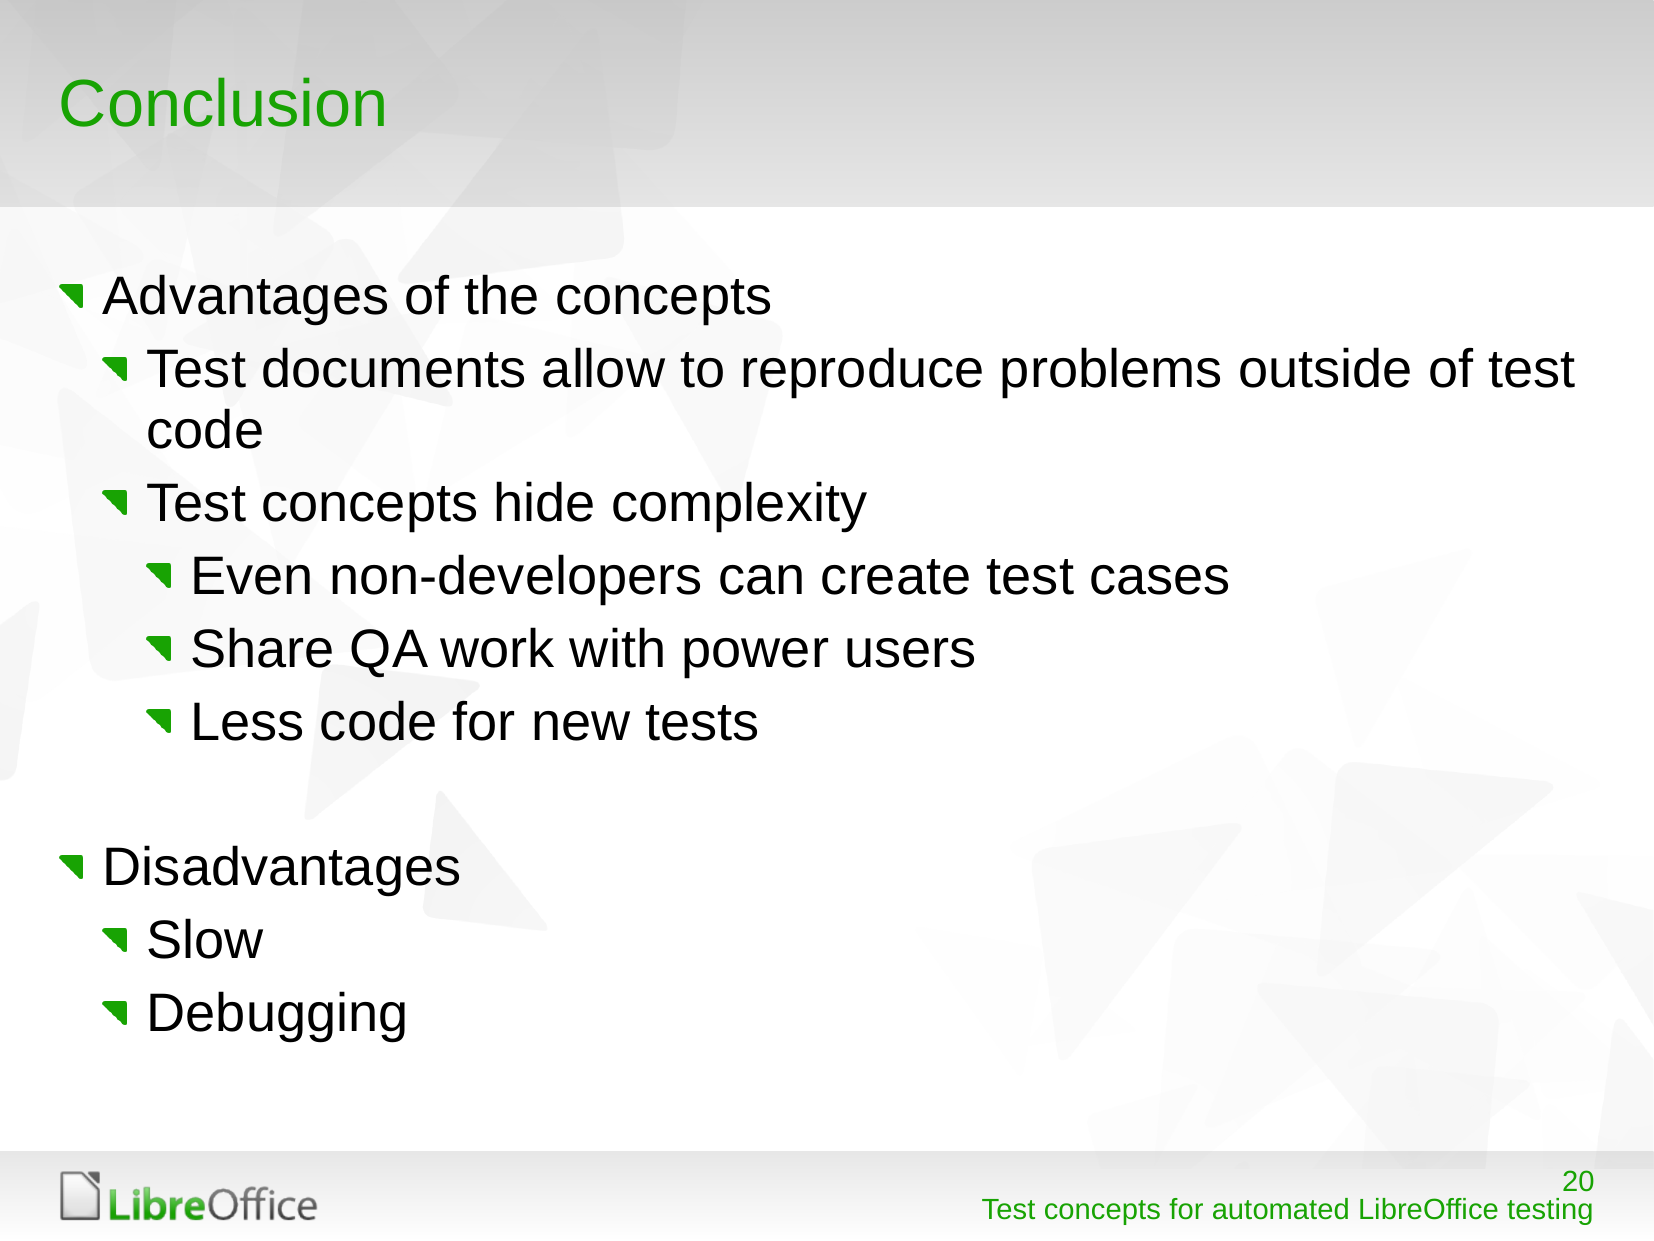

# Conclusion
Advantages of the concepts
Test documents allow to reproduce problems outside of test code
Test concepts hide complexity
Even non-developers can create test cases
Share QA work with power users
Less code for new tests
Disadvantages
Slow
Debugging
20
Test concepts for automated LibreOffice testing